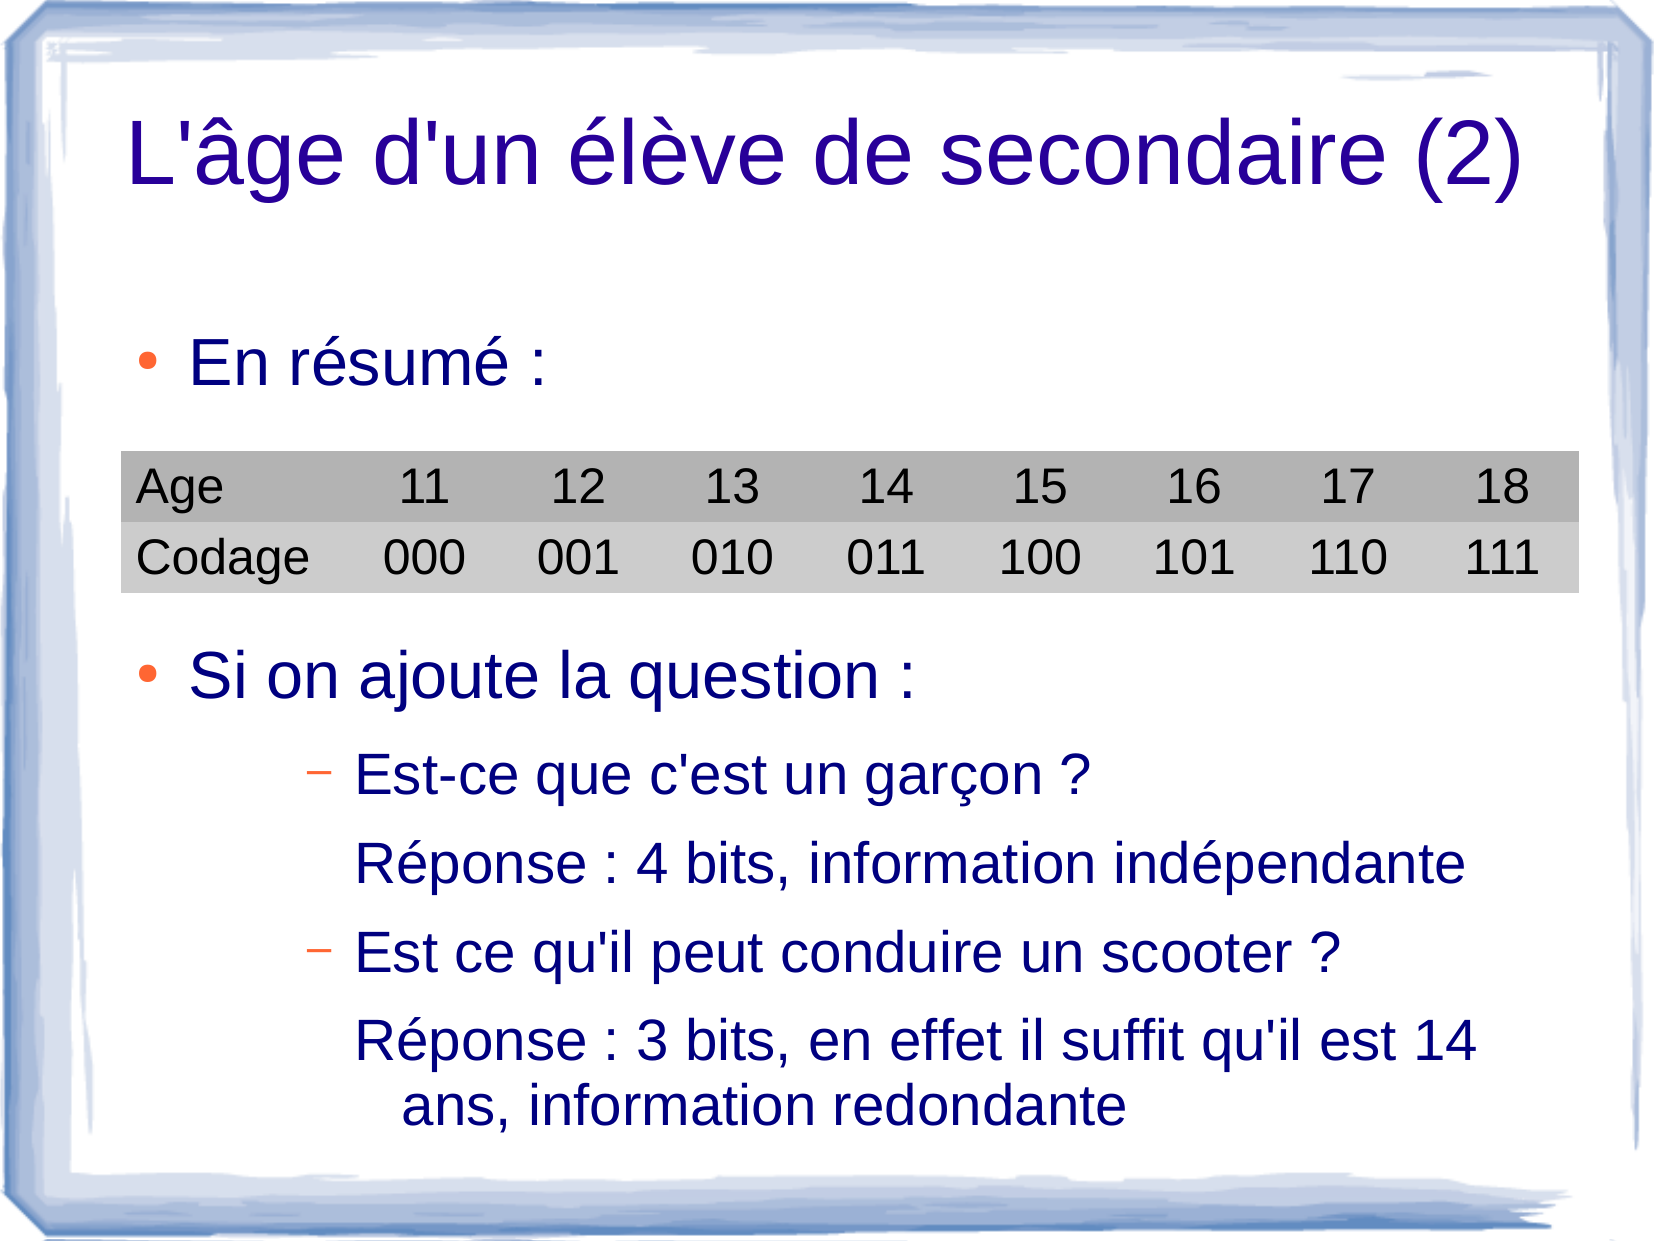

# L'âge d'un élève de secondaire (2)
En résumé :
Si on ajoute la question :
Est-ce que c'est un garçon ?
Réponse : 4 bits, information indépendante
Est ce qu'il peut conduire un scooter ?
Réponse : 3 bits, en effet il suffit qu'il est 14 ans, information redondante
| Age | 11 | 12 | 13 | 14 | 15 | 16 | 17 | 18 |
| --- | --- | --- | --- | --- | --- | --- | --- | --- |
| Codage | 000 | 001 | 010 | 011 | 100 | 101 | 110 | 111 |